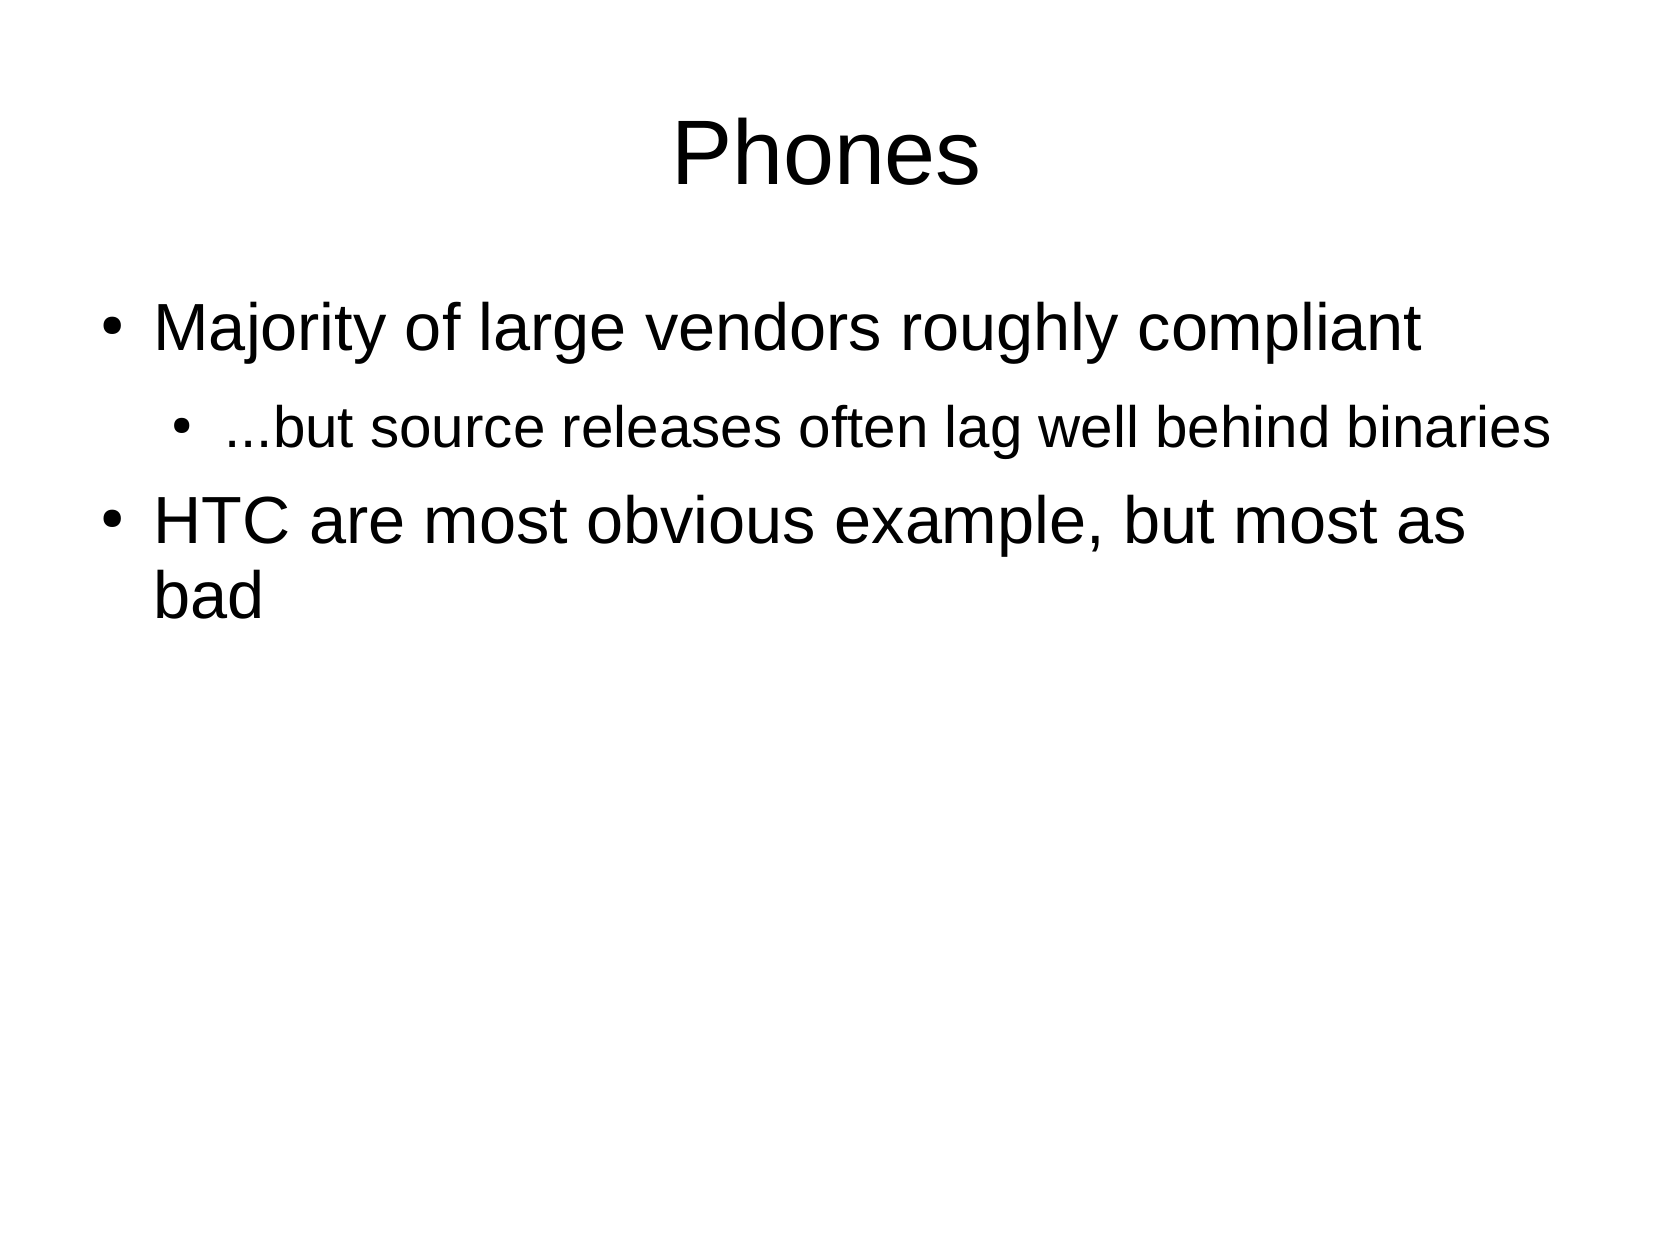

# Phones
Majority of large vendors roughly compliant
...but source releases often lag well behind binaries
HTC are most obvious example, but most as bad